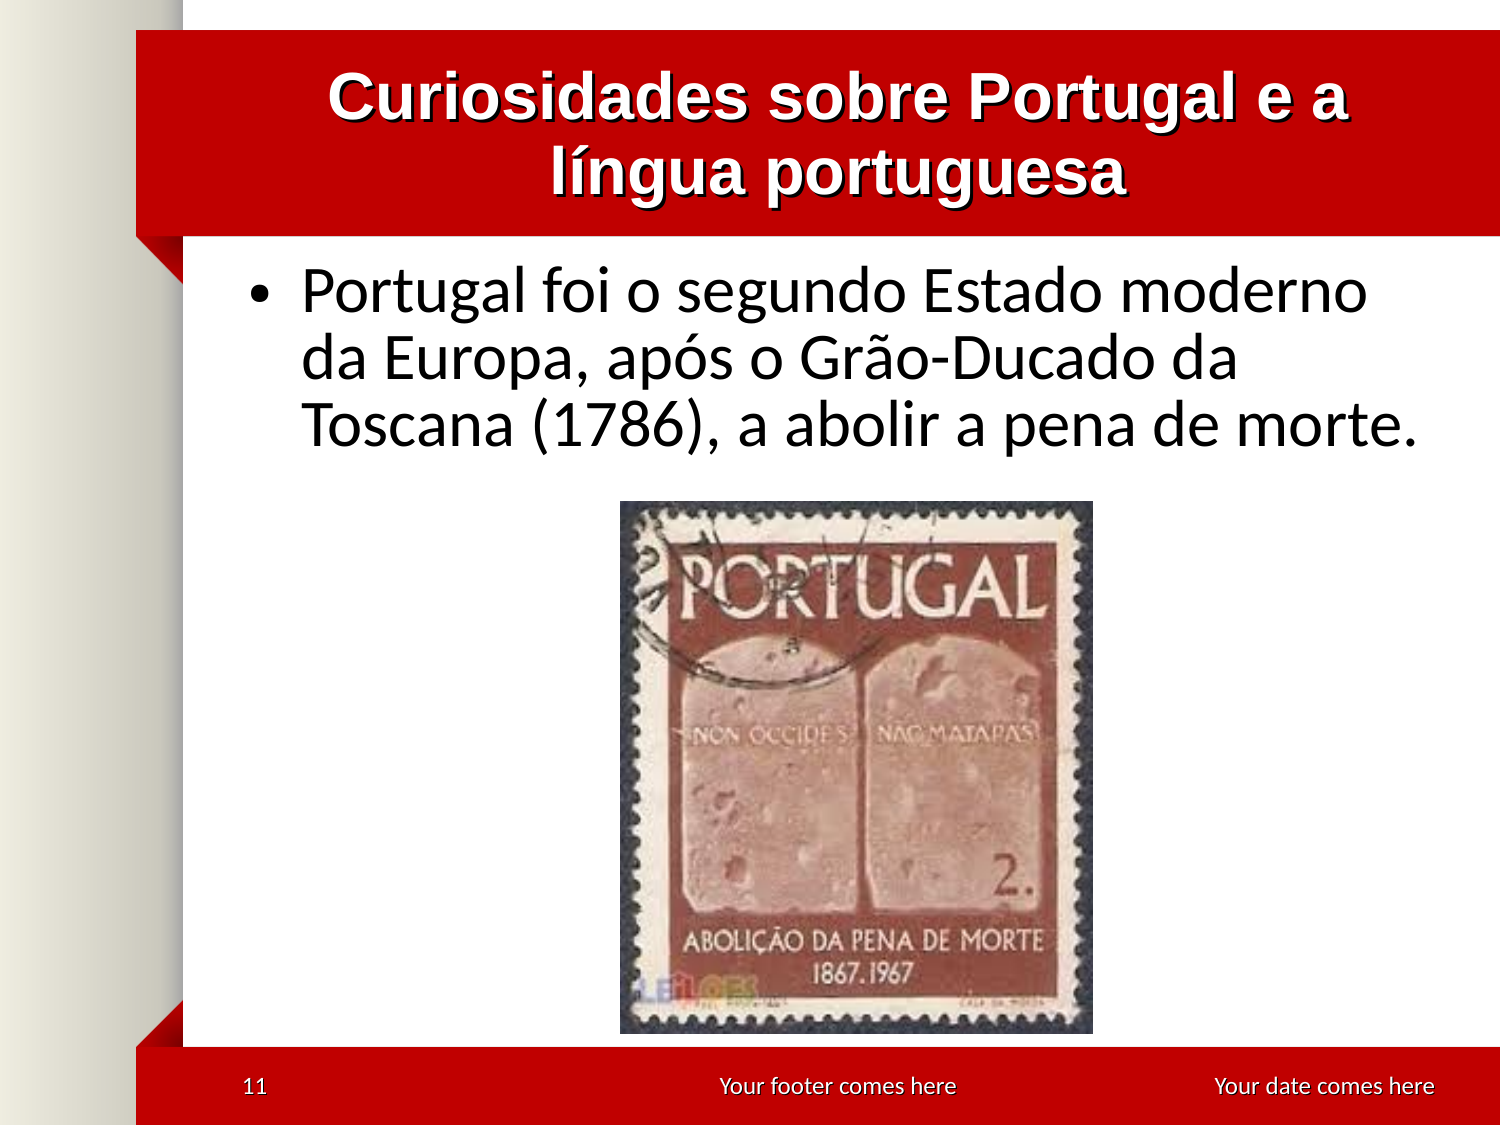

# Curiosidades sobre Portugal e a língua portuguesa
Portugal foi o segundo Estado moderno da Europa, após o Grão-Ducado da Toscana (1786), a abolir a pena de morte.
11
Your date here